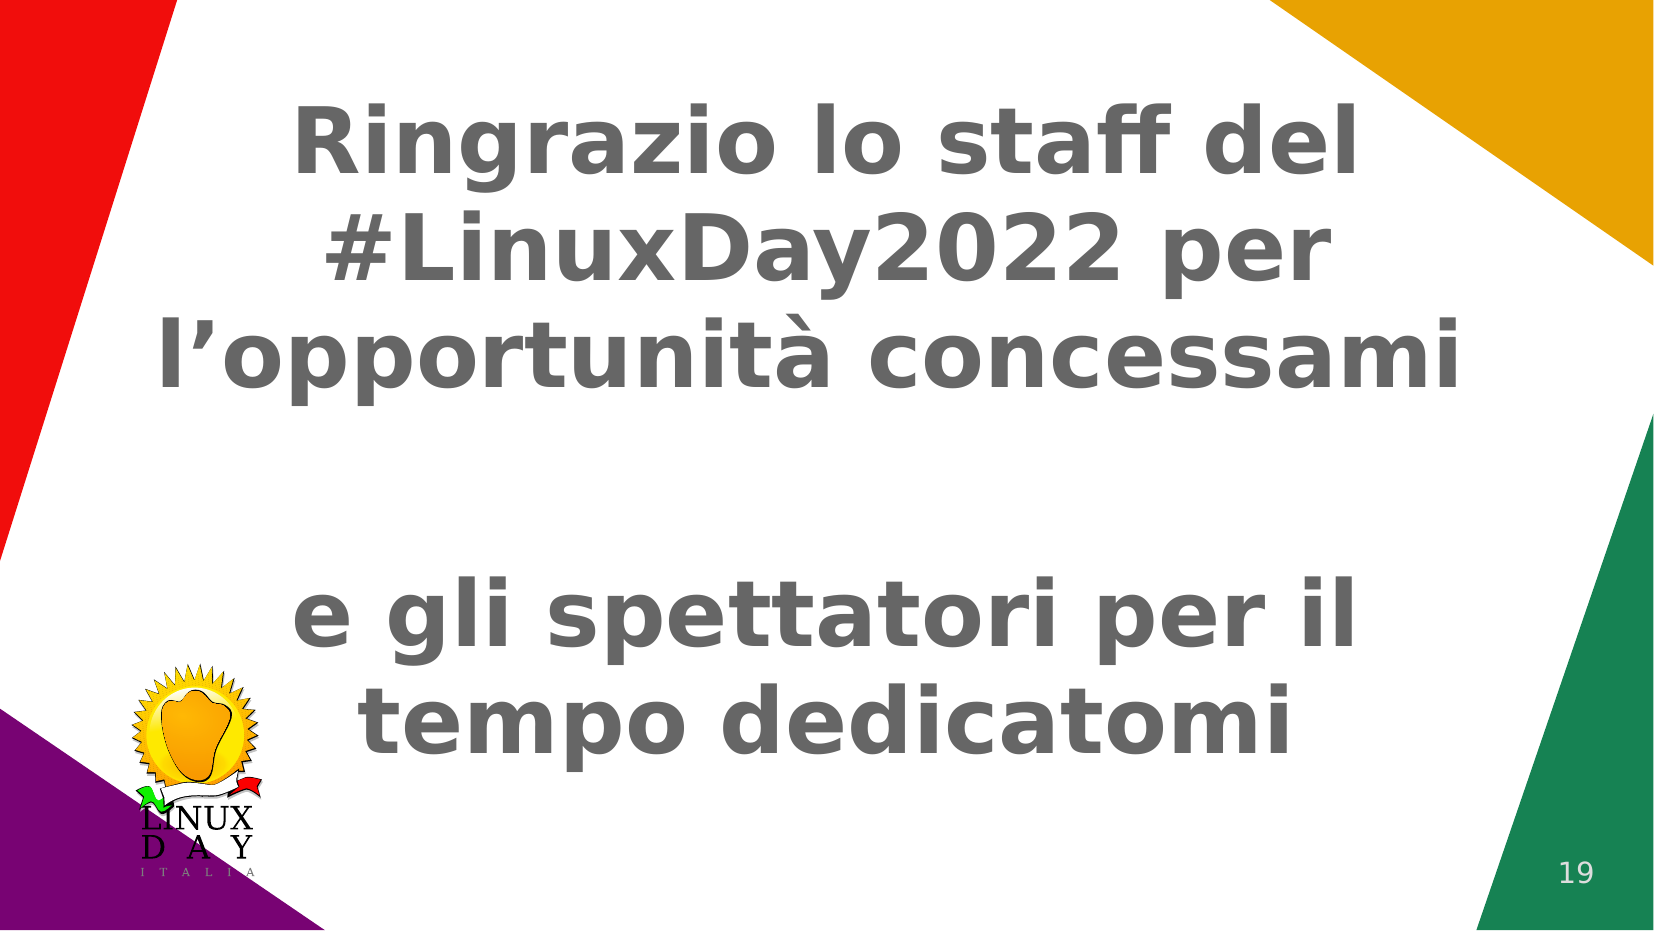

# Ringrazio lo staff del #LinuxDay2022 per l’opportunità concessami
e gli spettatori per il tempo dedicatomi
19